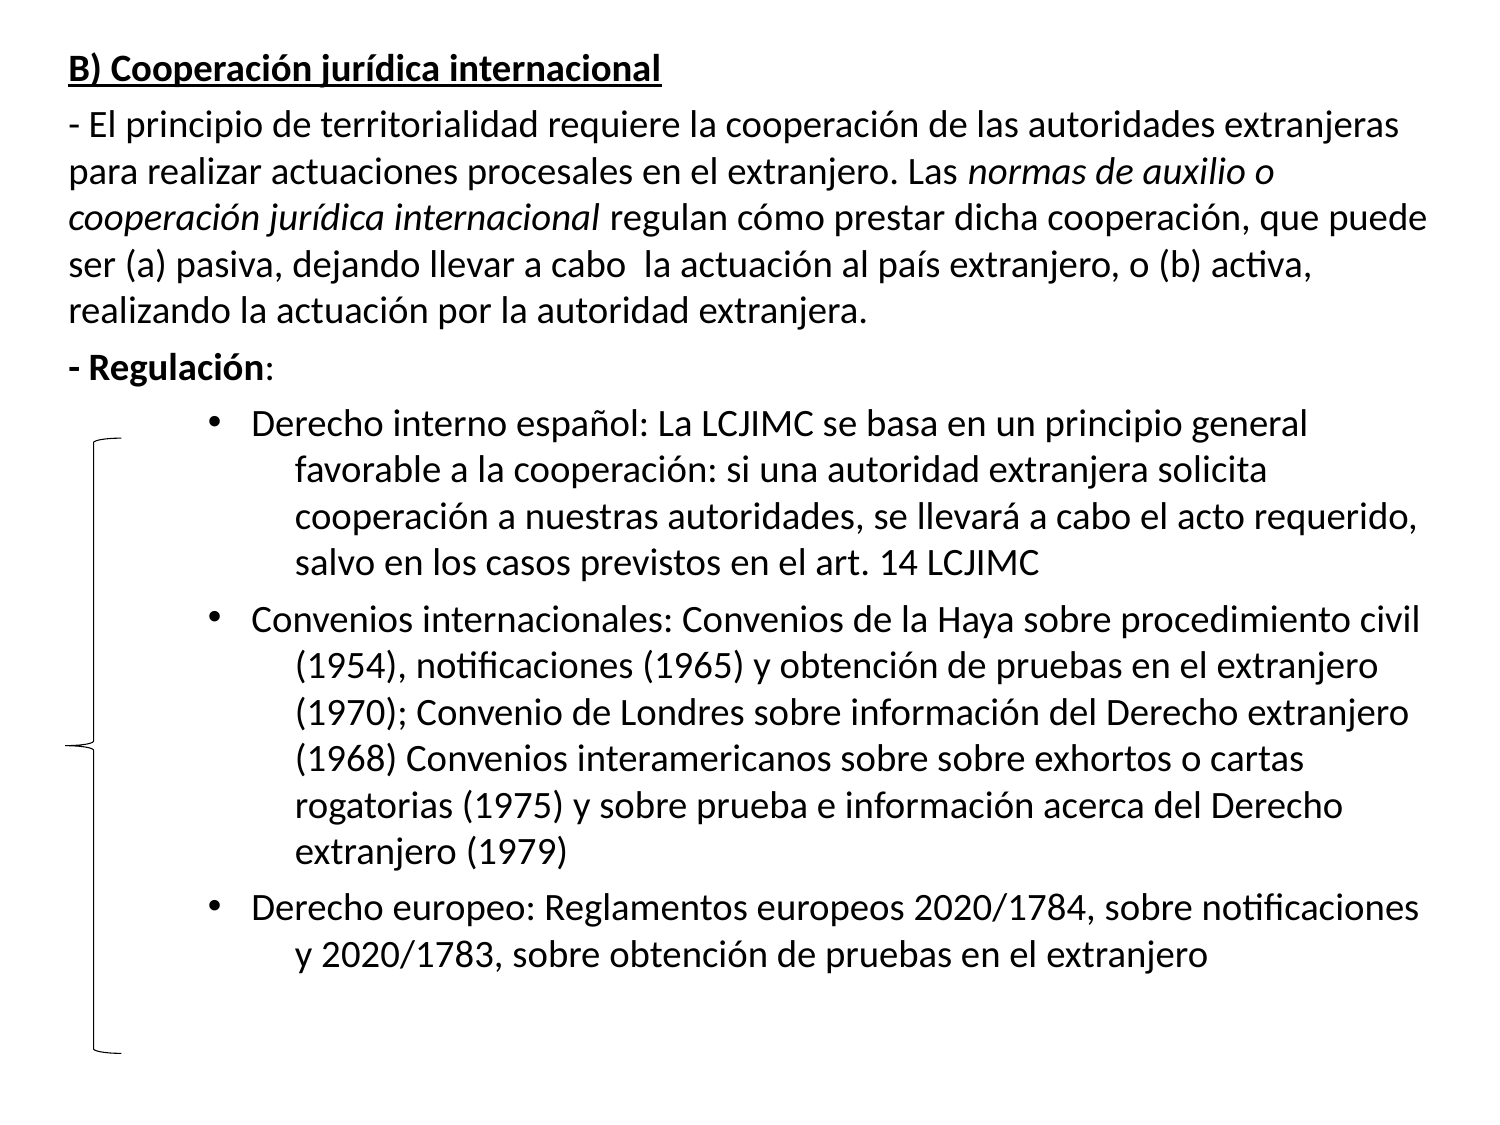

# B) Cooperación jurídica internacional
- El principio de territorialidad requiere la cooperación de las autoridades extranjeras para realizar actuaciones procesales en el extranjero. Las normas de auxilio o cooperación jurídica internacional regulan cómo prestar dicha cooperación, que puede ser (a) pasiva, dejando llevar a cabo la actuación al país extranjero, o (b) activa, realizando la actuación por la autoridad extranjera.
- Regulación:
Derecho interno español: La LCJIMC se basa en un principio general favorable a la cooperación: si una autoridad extranjera solicita cooperación a nuestras autoridades, se llevará a cabo el acto requerido, salvo en los casos previstos en el art. 14 LCJIMC
Convenios internacionales: Convenios de la Haya sobre procedimiento civil (1954), notificaciones (1965) y obtención de pruebas en el extranjero (1970); Convenio de Londres sobre información del Derecho extranjero (1968) Convenios interamericanos sobre sobre exhortos o cartas rogatorias (1975) y sobre prueba e información acerca del Derecho extranjero (1979)
Derecho europeo: Reglamentos europeos 2020/1784, sobre notificaciones y 2020/1783, sobre obtención de pruebas en el extranjero